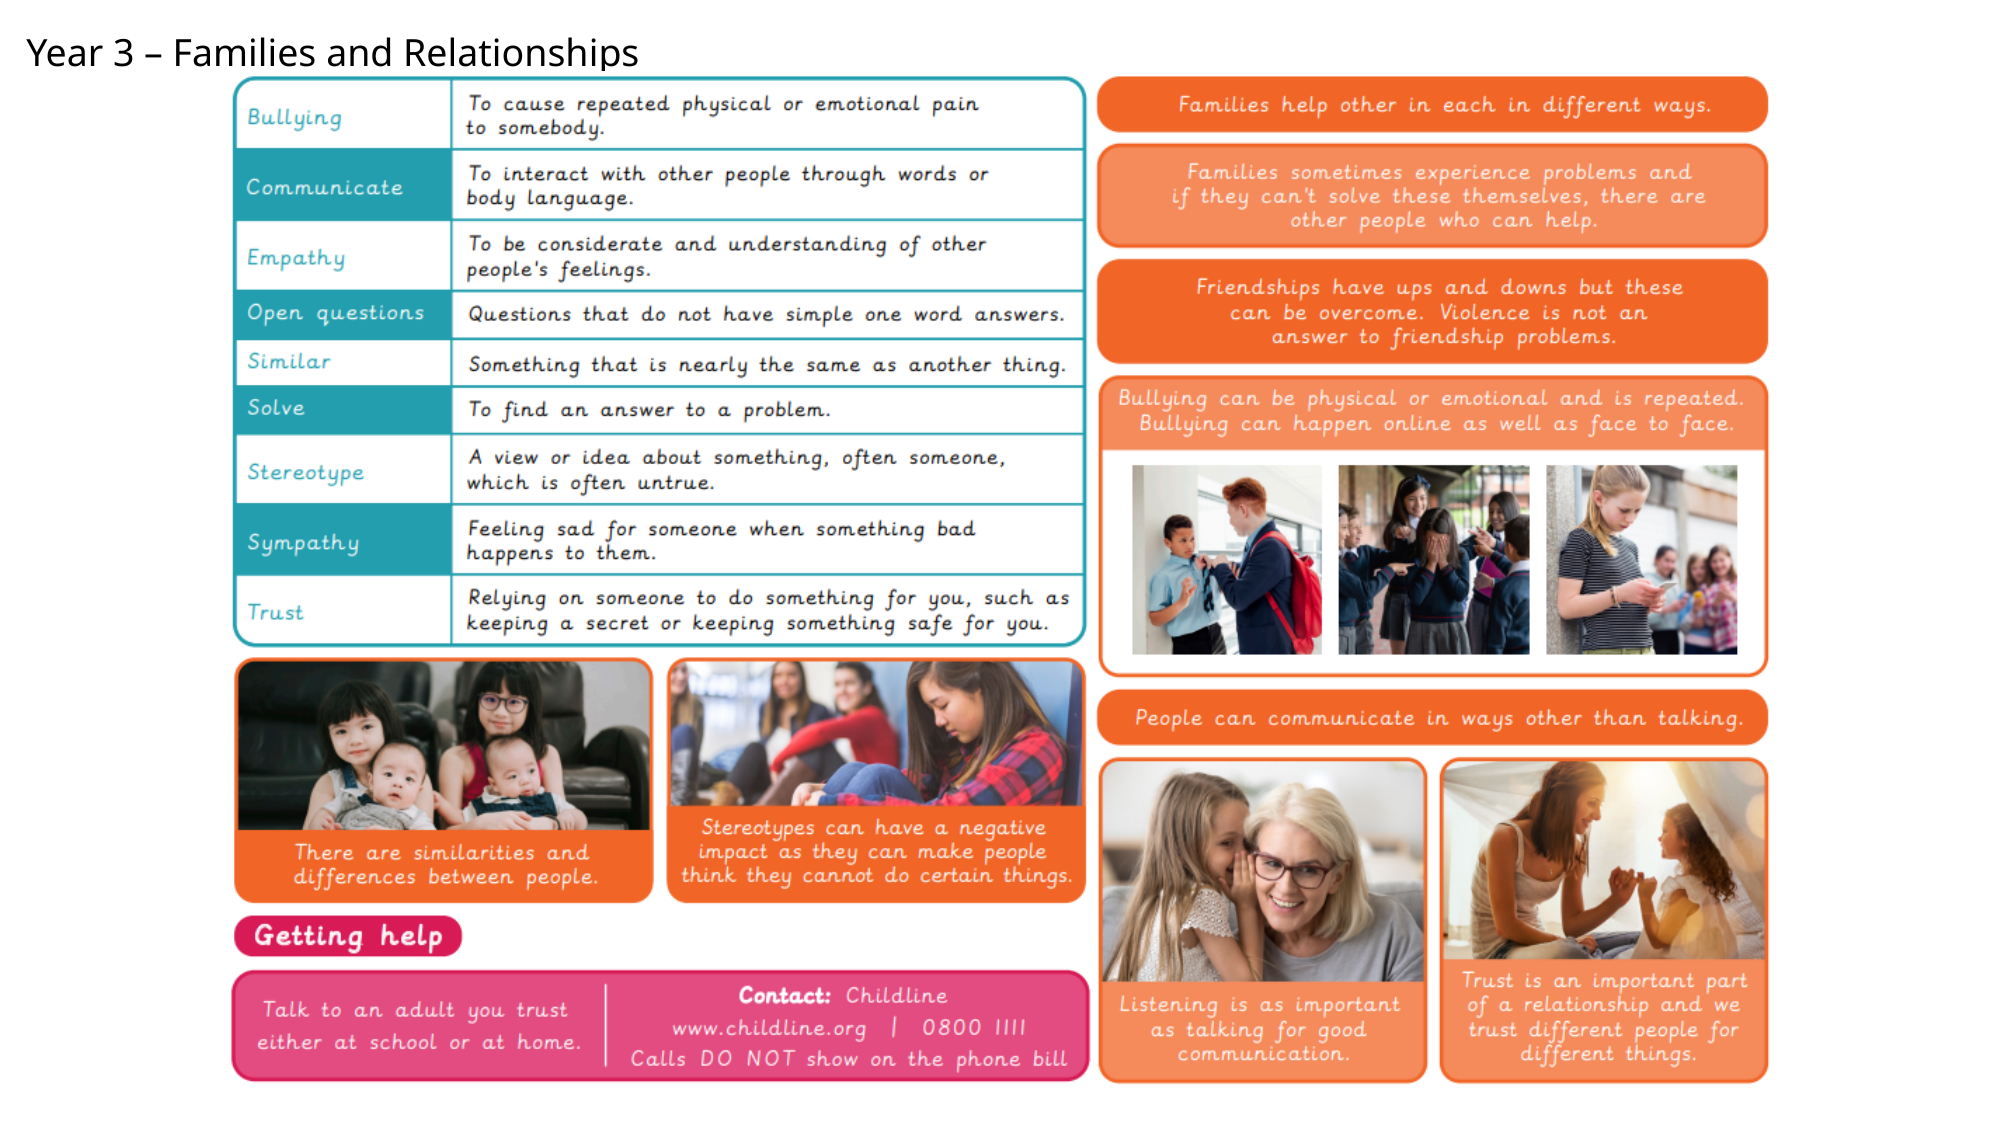

# Year 3 – Families and Relationships